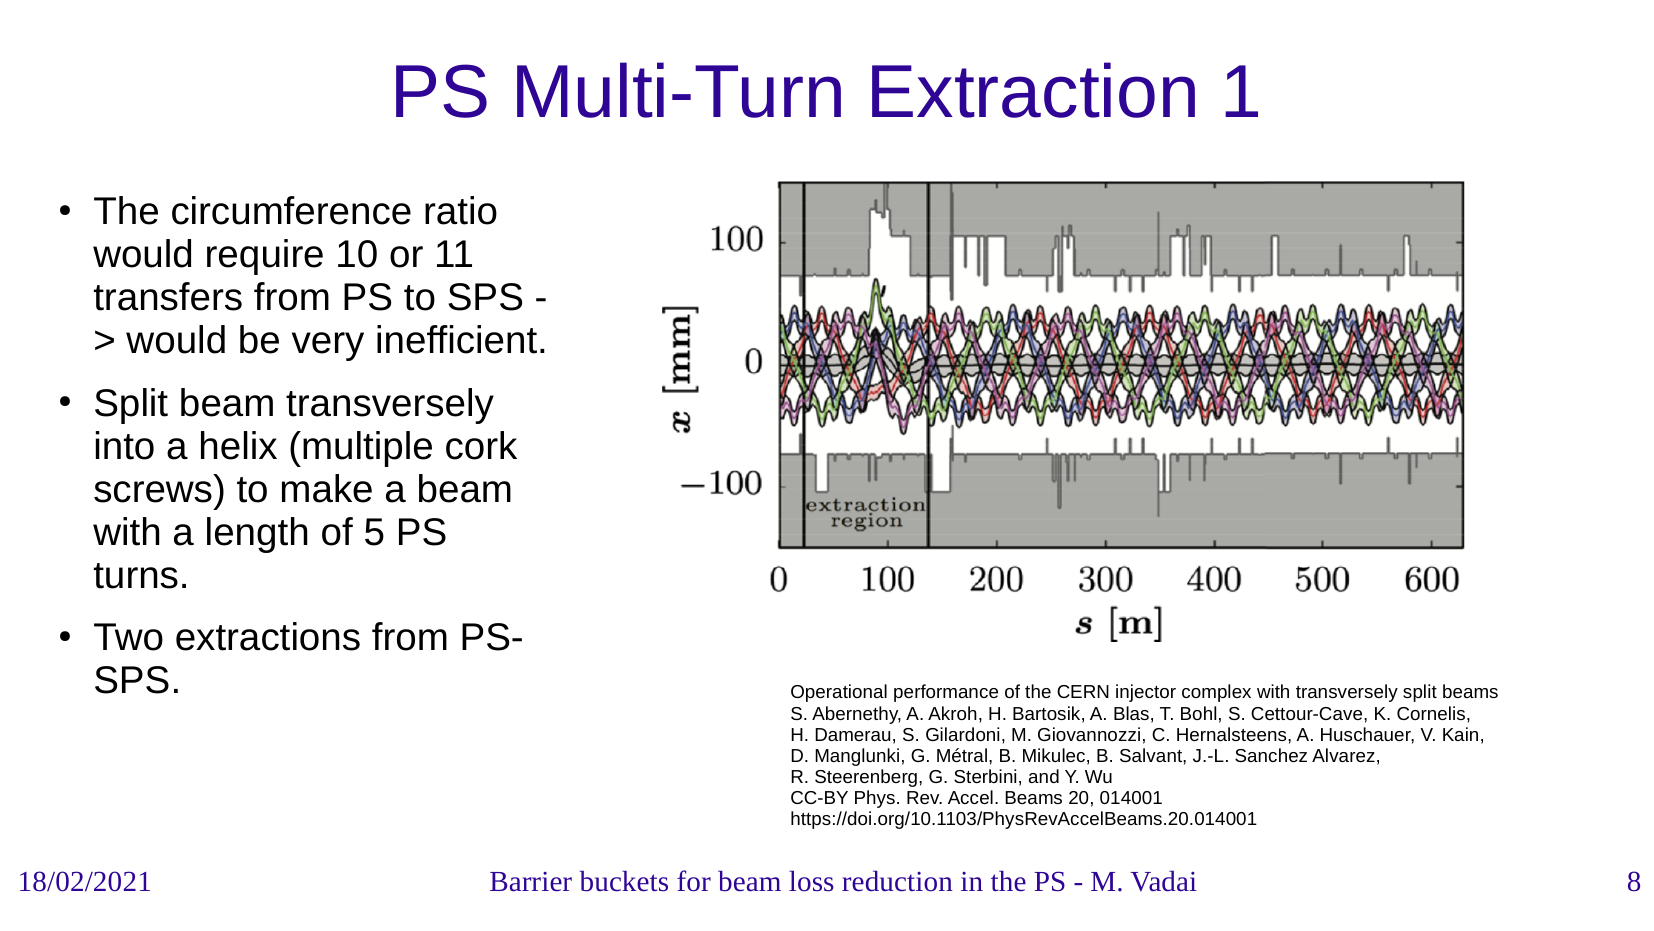

# PS Multi-Turn Extraction 1
The circumference ratio would require 10 or 11 transfers from PS to SPS -> would be very inefficient.
Split beam transversely into a helix (multiple cork screws) to make a beam with a length of 5 PS turns.
Two extractions from PS-SPS.
Operational performance of the CERN injector complex with transversely split beams
S. Abernethy, A. Akroh, H. Bartosik, A. Blas, T. Bohl, S. Cettour-Cave, K. Cornelis,
H. Damerau, S. Gilardoni, M. Giovannozzi, C. Hernalsteens, A. Huschauer, V. Kain,
D. Manglunki, G. Métral, B. Mikulec, B. Salvant, J.-L. Sanchez Alvarez,
R. Steerenberg, G. Sterbini, and Y. Wu
CC-BY Phys. Rev. Accel. Beams 20, 014001 https://doi.org/10.1103/PhysRevAccelBeams.20.014001
18/02/2021
Barrier buckets for beam loss reduction in the PS - M. Vadai
8